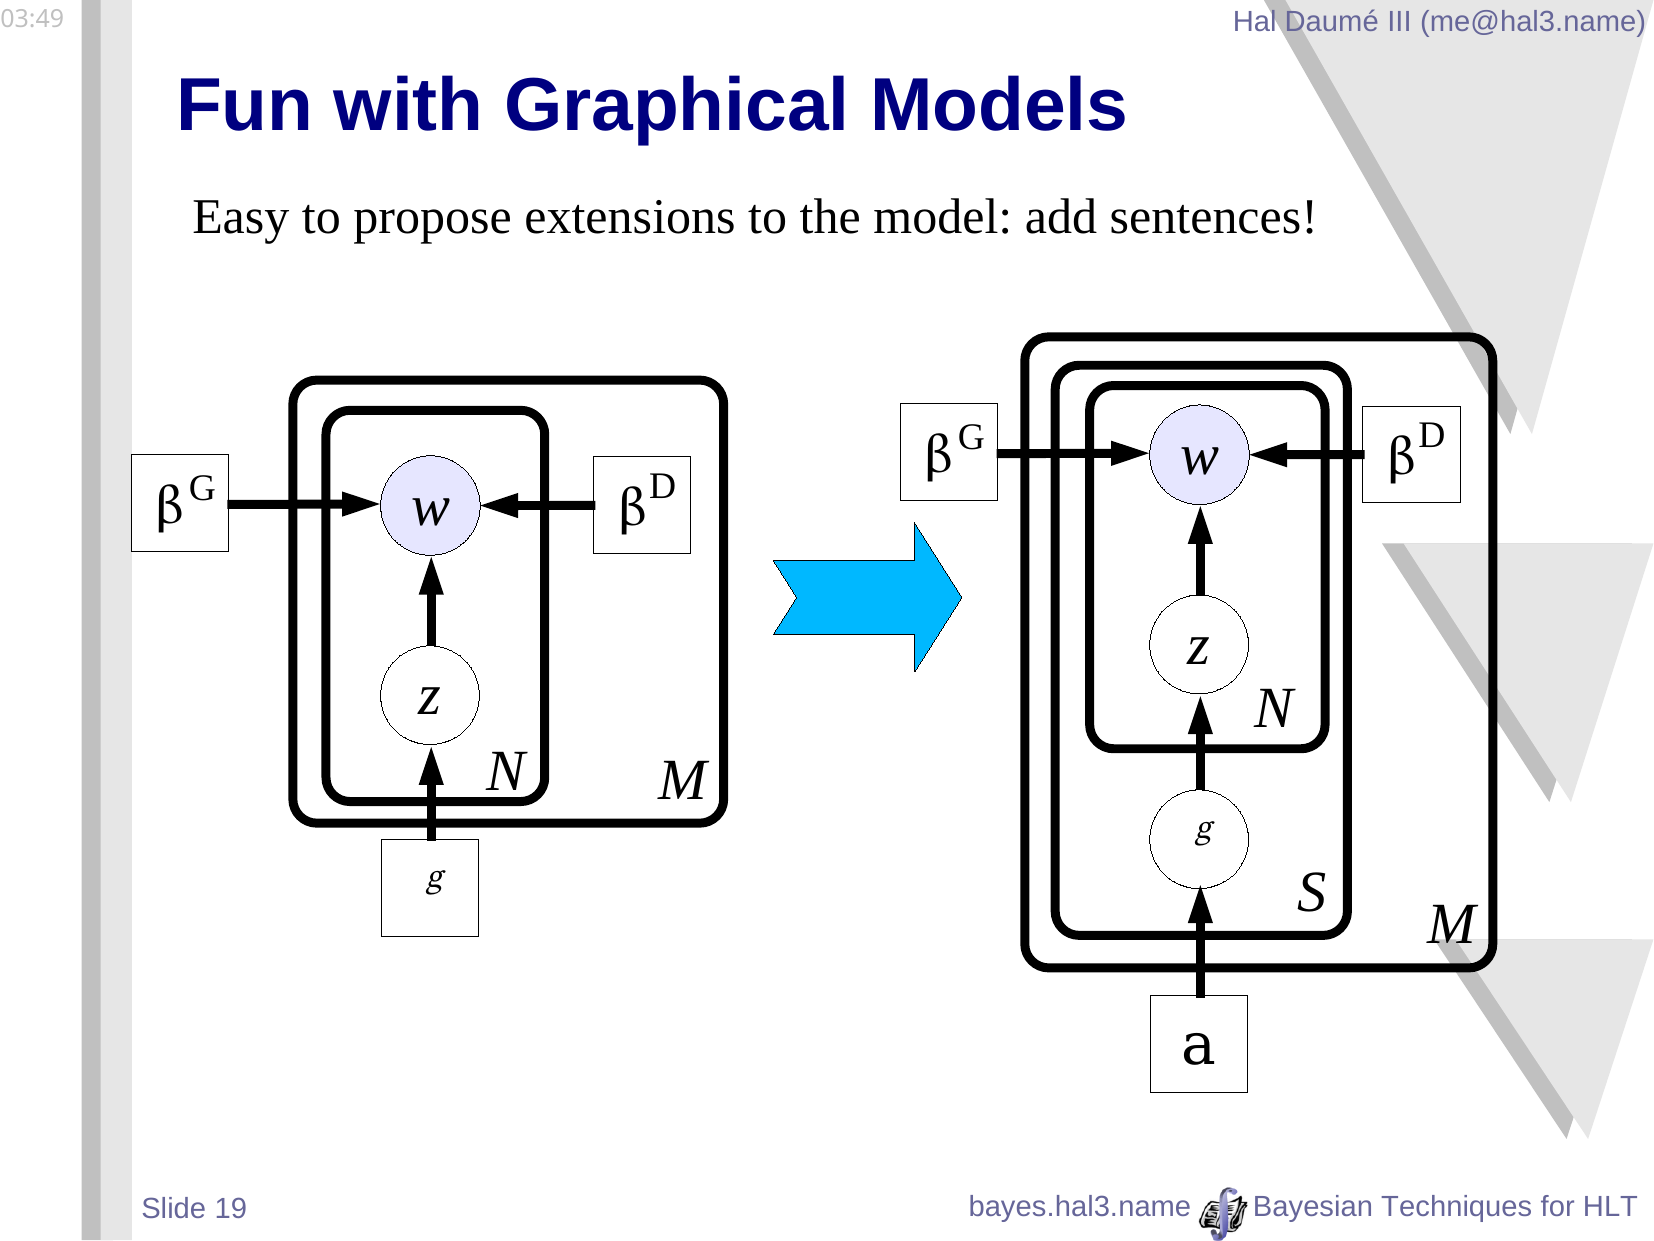

# Fun with Graphical Models
Easy to propose extensions to the model: add sentences!

w

D
G
z
N

S
M
a

w

D
G
z
N
M
